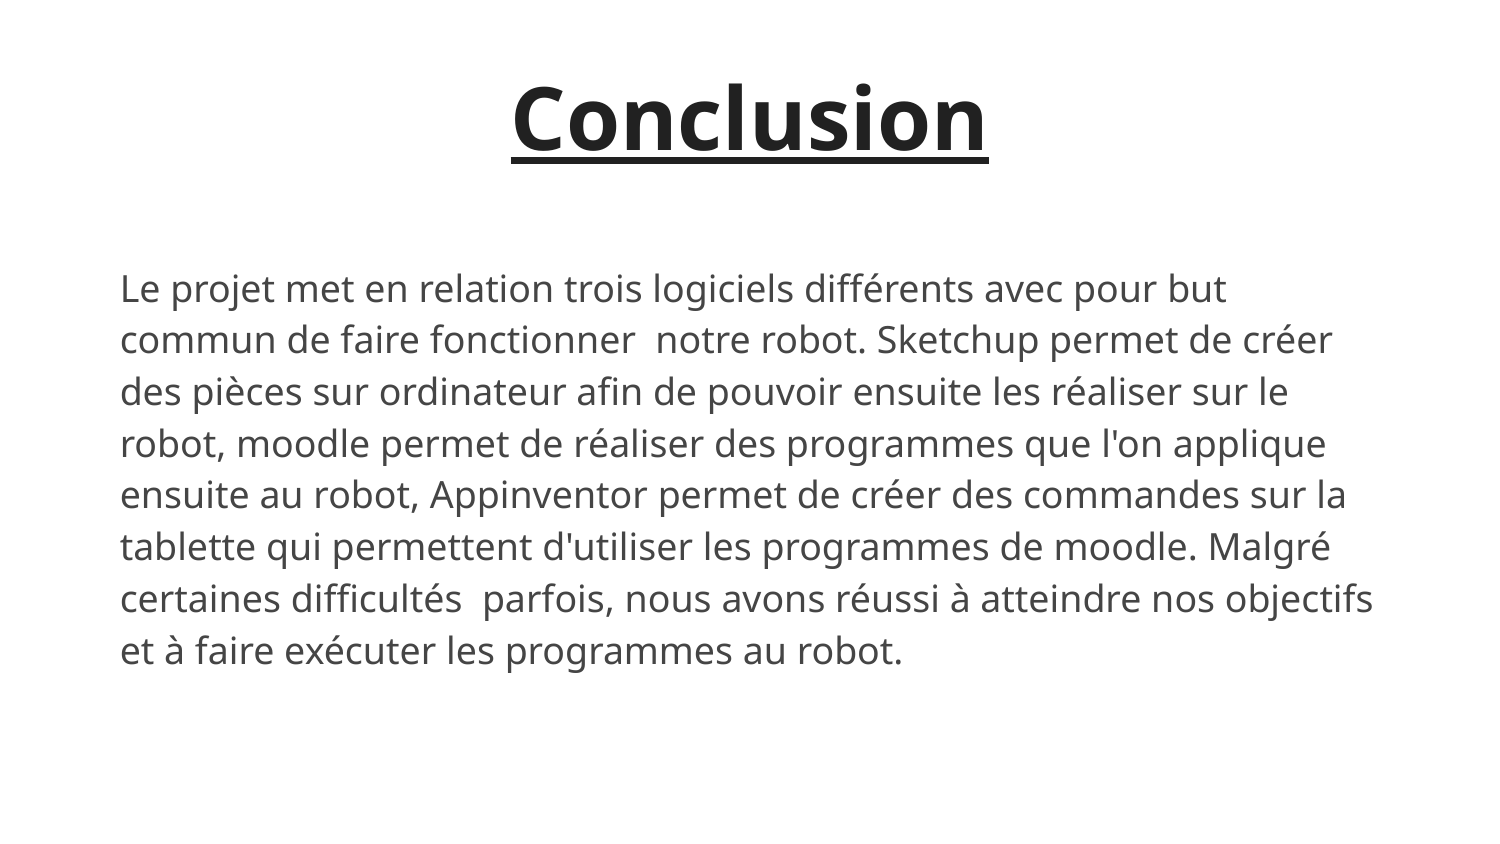

# Conclusion
Le projet met en relation trois logiciels différents avec pour but commun de faire fonctionner notre robot. Sketchup permet de créer des pièces sur ordinateur afin de pouvoir ensuite les réaliser sur le robot, moodle permet de réaliser des programmes que l'on applique ensuite au robot, Appinventor permet de créer des commandes sur la tablette qui permettent d'utiliser les programmes de moodle. Malgré certaines difficultés parfois, nous avons réussi à atteindre nos objectifs et à faire exécuter les programmes au robot.